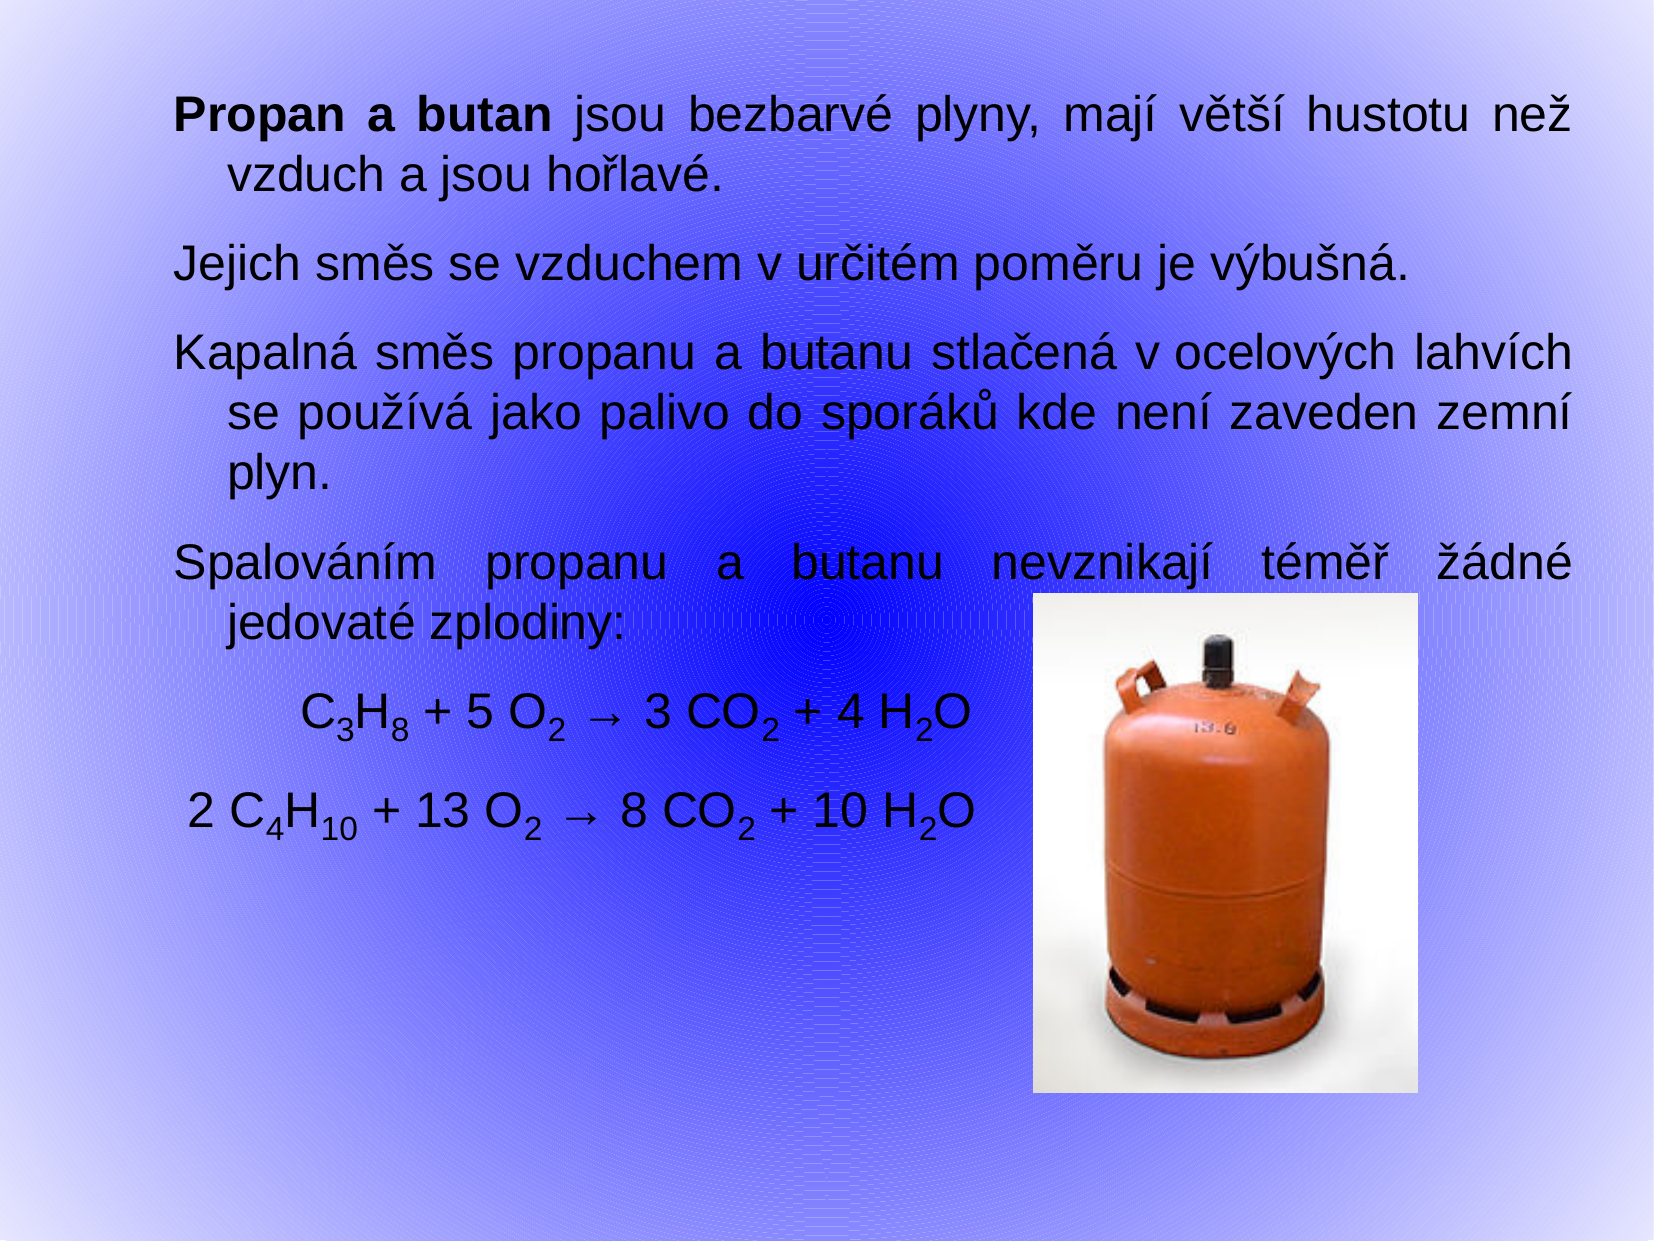

# Propan a butan jsou bezbarvé plyny, mají větší hustotu než vzduch a jsou hořlavé.
Jejich směs se vzduchem v určitém poměru je výbušná.
Kapalná směs propanu a butanu stlačená v ocelových lahvích se používá jako palivo do sporáků kde není zaveden zemní plyn.
Spalováním propanu a butanu nevznikají téměř žádné jedovaté zplodiny:
 C3H8 + 5 O2 → 3 CO2 + 4 H2O
 2 C4H10 + 13 O2 → 8 CO2 + 10 H2O